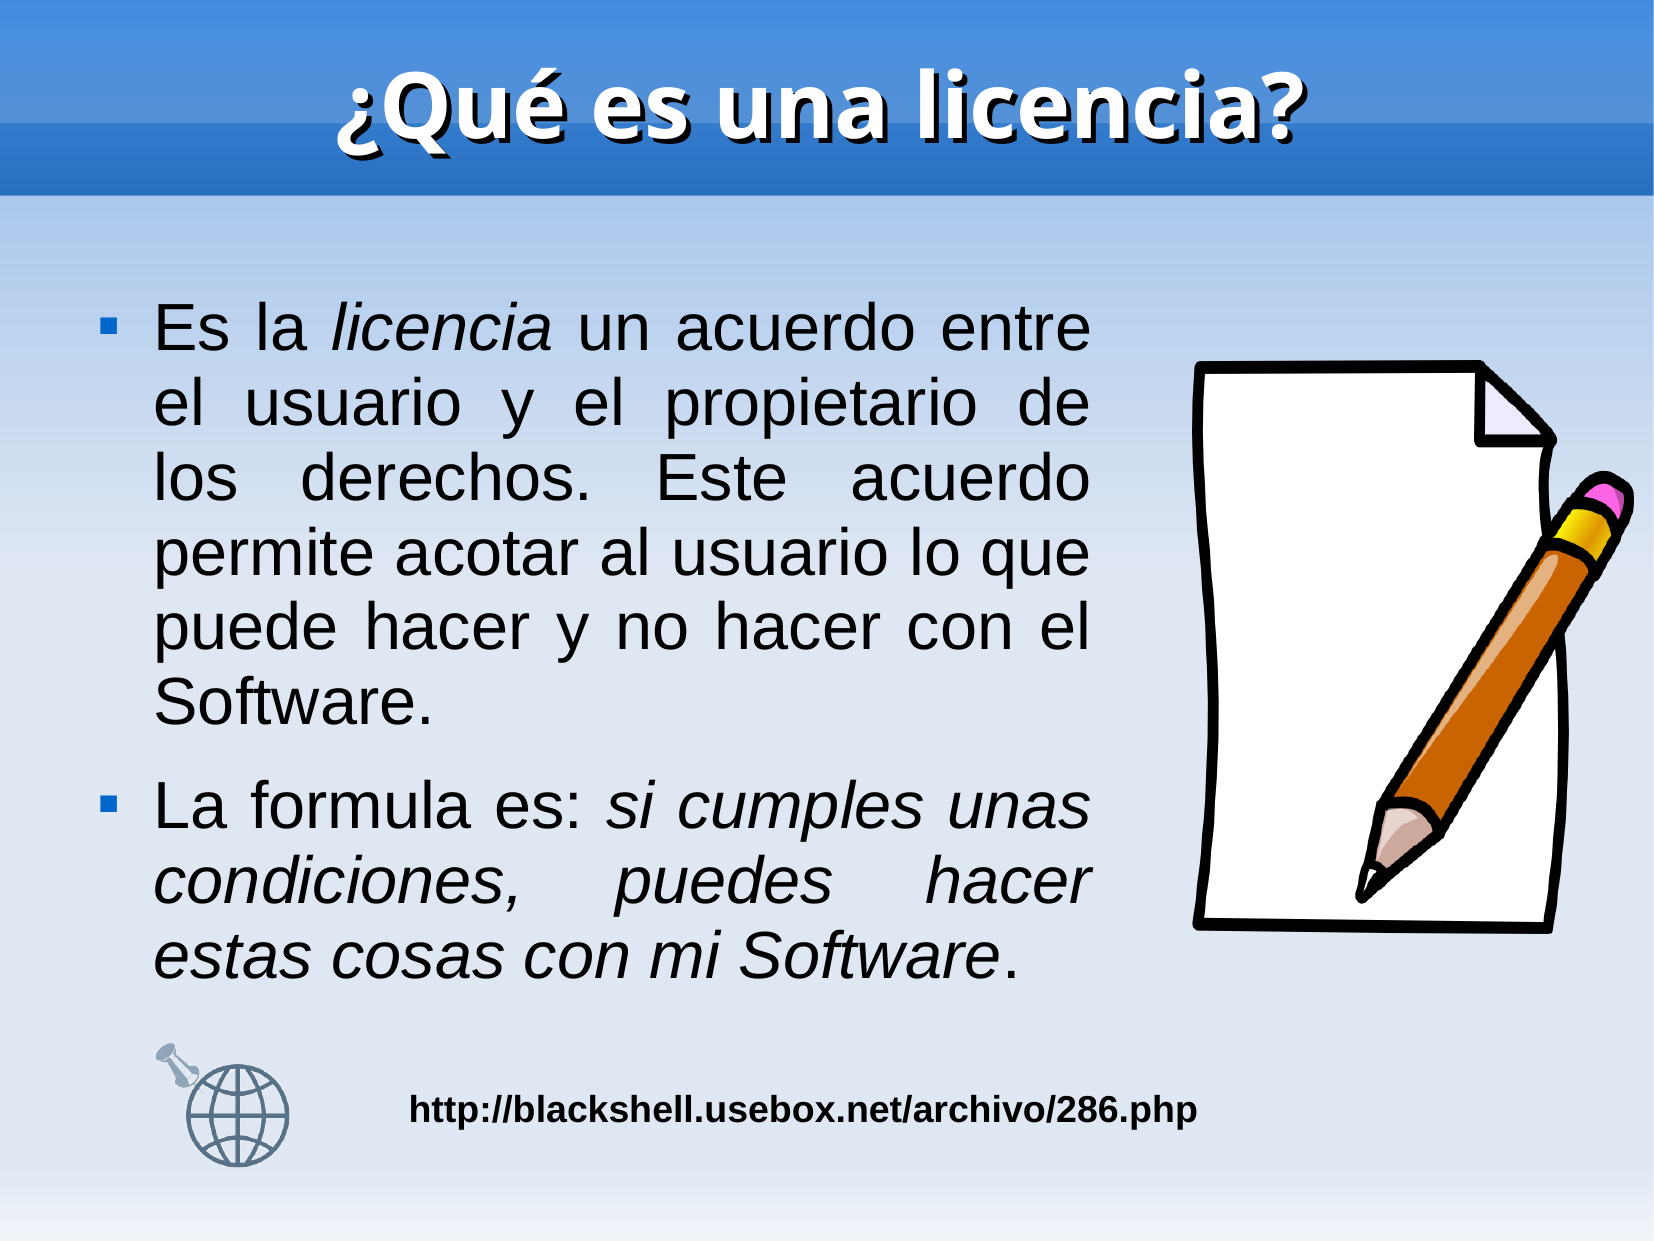

# ¿Qué es una licencia?
Es la licencia un acuerdo entre el usuario y el propietario de los derechos. Este acuerdo permite acotar al usuario lo que puede hacer y no hacer con el Software.
La formula es: si cumples unas condiciones, puedes hacer estas cosas con mi Software.
http://blackshell.usebox.net/archivo/286.php